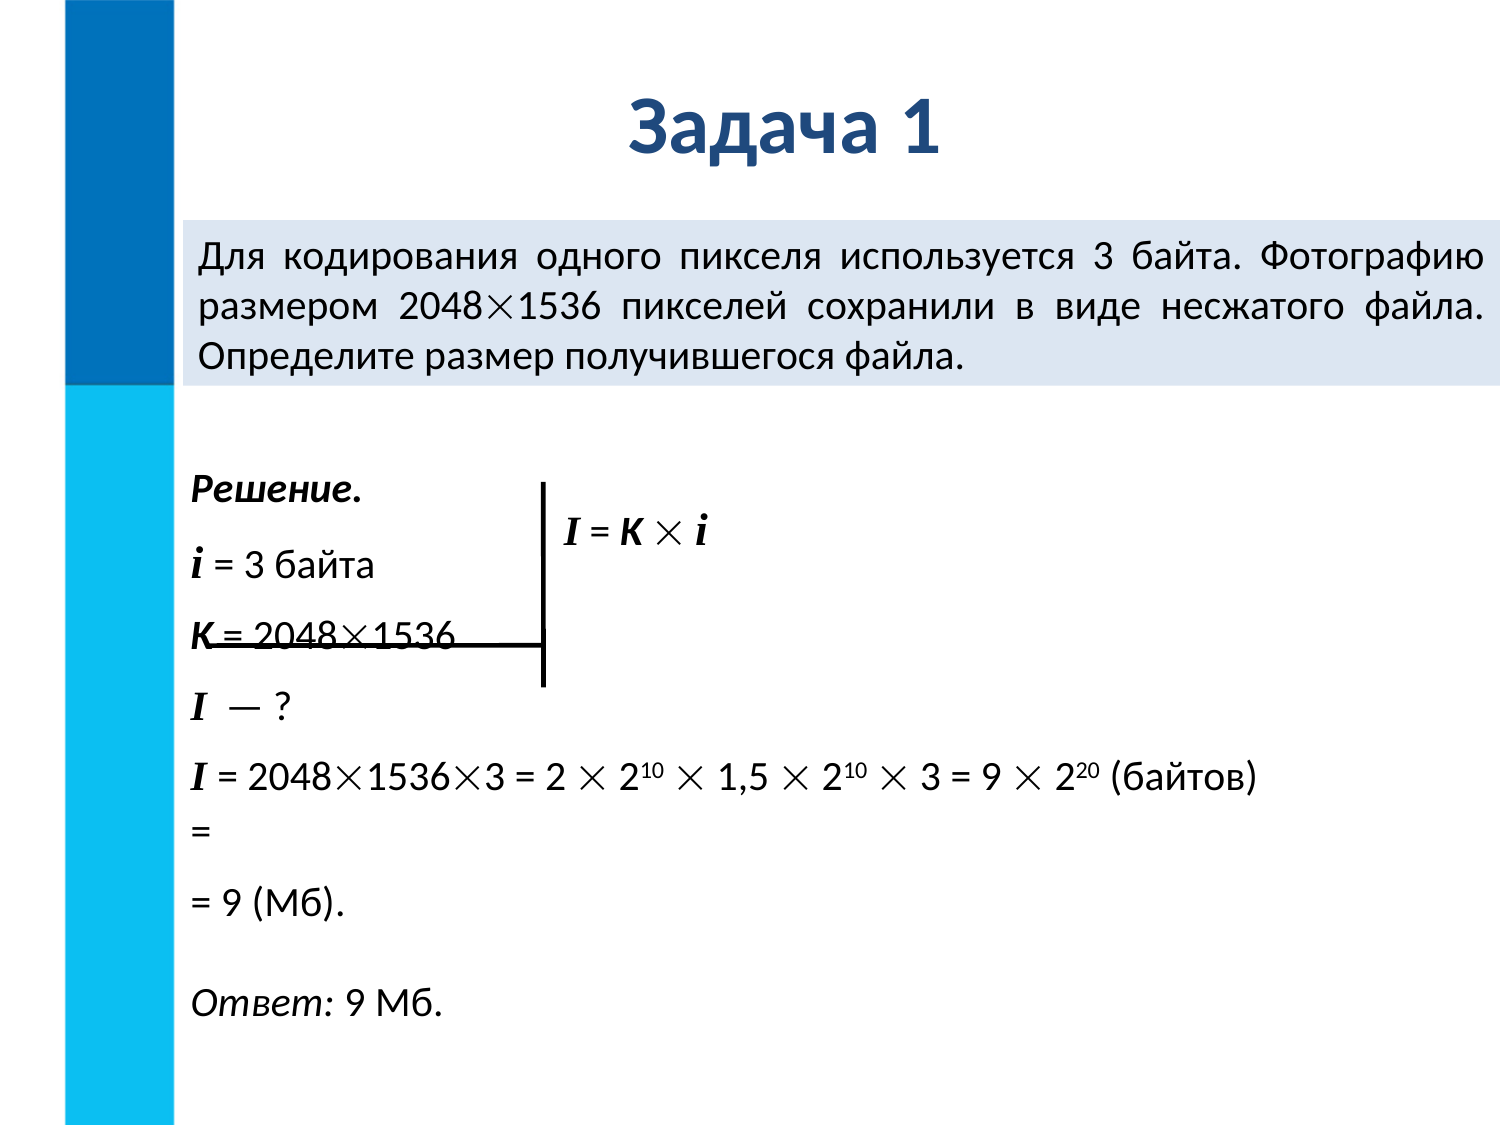

Задача 1
Для кодирования одного пикселя используется 3 байта. Фотографию размером 20481536 пикселей сохранили в виде несжатого файла. Определите размер получившегося файла.
Решение.
i = 3 байта
K = 20481536
I — ?
I = 204815363 = 2  210  1,5  210  3 = 9  220 (байтов) =
= 9 (Мб).
Ответ: 9 Мб.
I = K  i